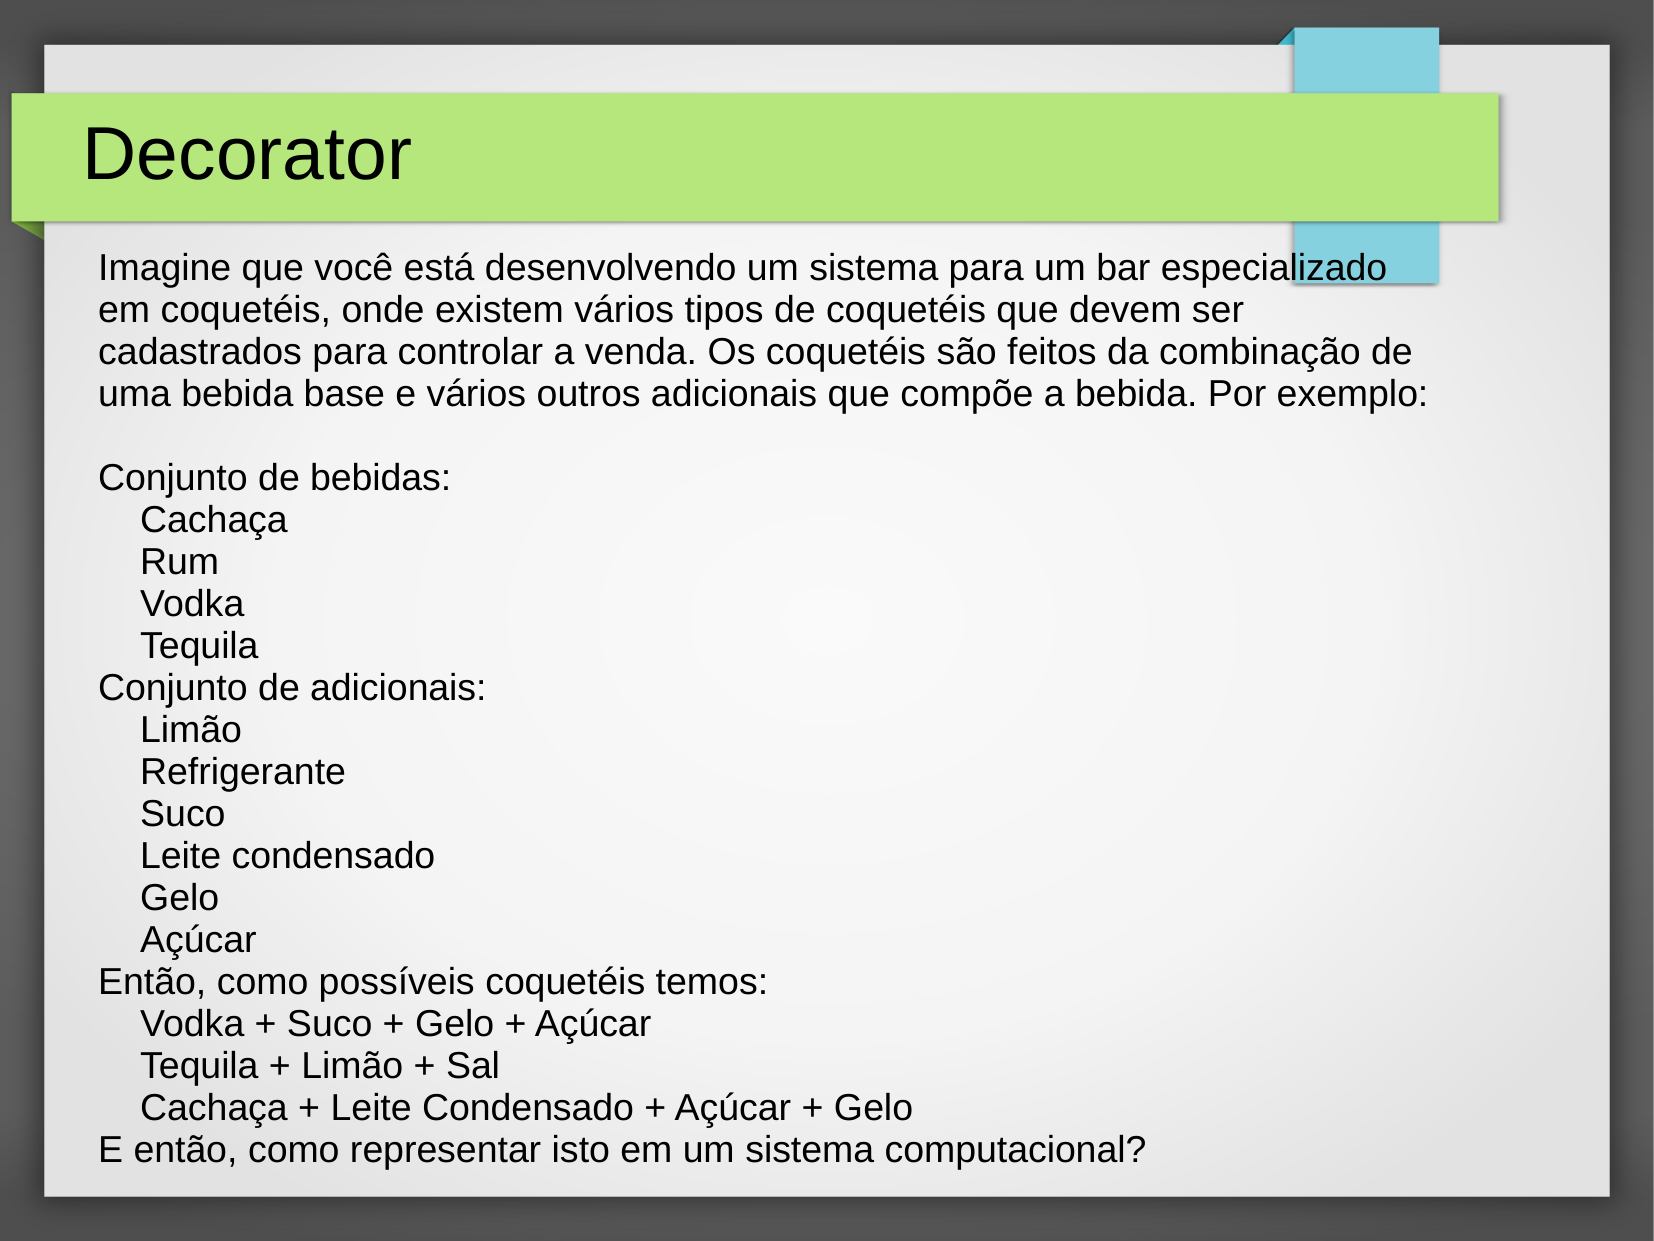

# Decorator
Imagine que você está desenvolvendo um sistema para um bar especializado em coquetéis, onde existem vários tipos de coquetéis que devem ser cadastrados para controlar a venda. Os coquetéis são feitos da combinação de uma bebida base e vários outros adicionais que compõe a bebida. Por exemplo:
Conjunto de bebidas:
 Cachaça
 Rum
 Vodka
 Tequila
Conjunto de adicionais:
 Limão
 Refrigerante
 Suco
 Leite condensado
 Gelo
 Açúcar
Então, como possíveis coquetéis temos:
 Vodka + Suco + Gelo + Açúcar
 Tequila + Limão + Sal
 Cachaça + Leite Condensado + Açúcar + Gelo
E então, como representar isto em um sistema computacional?